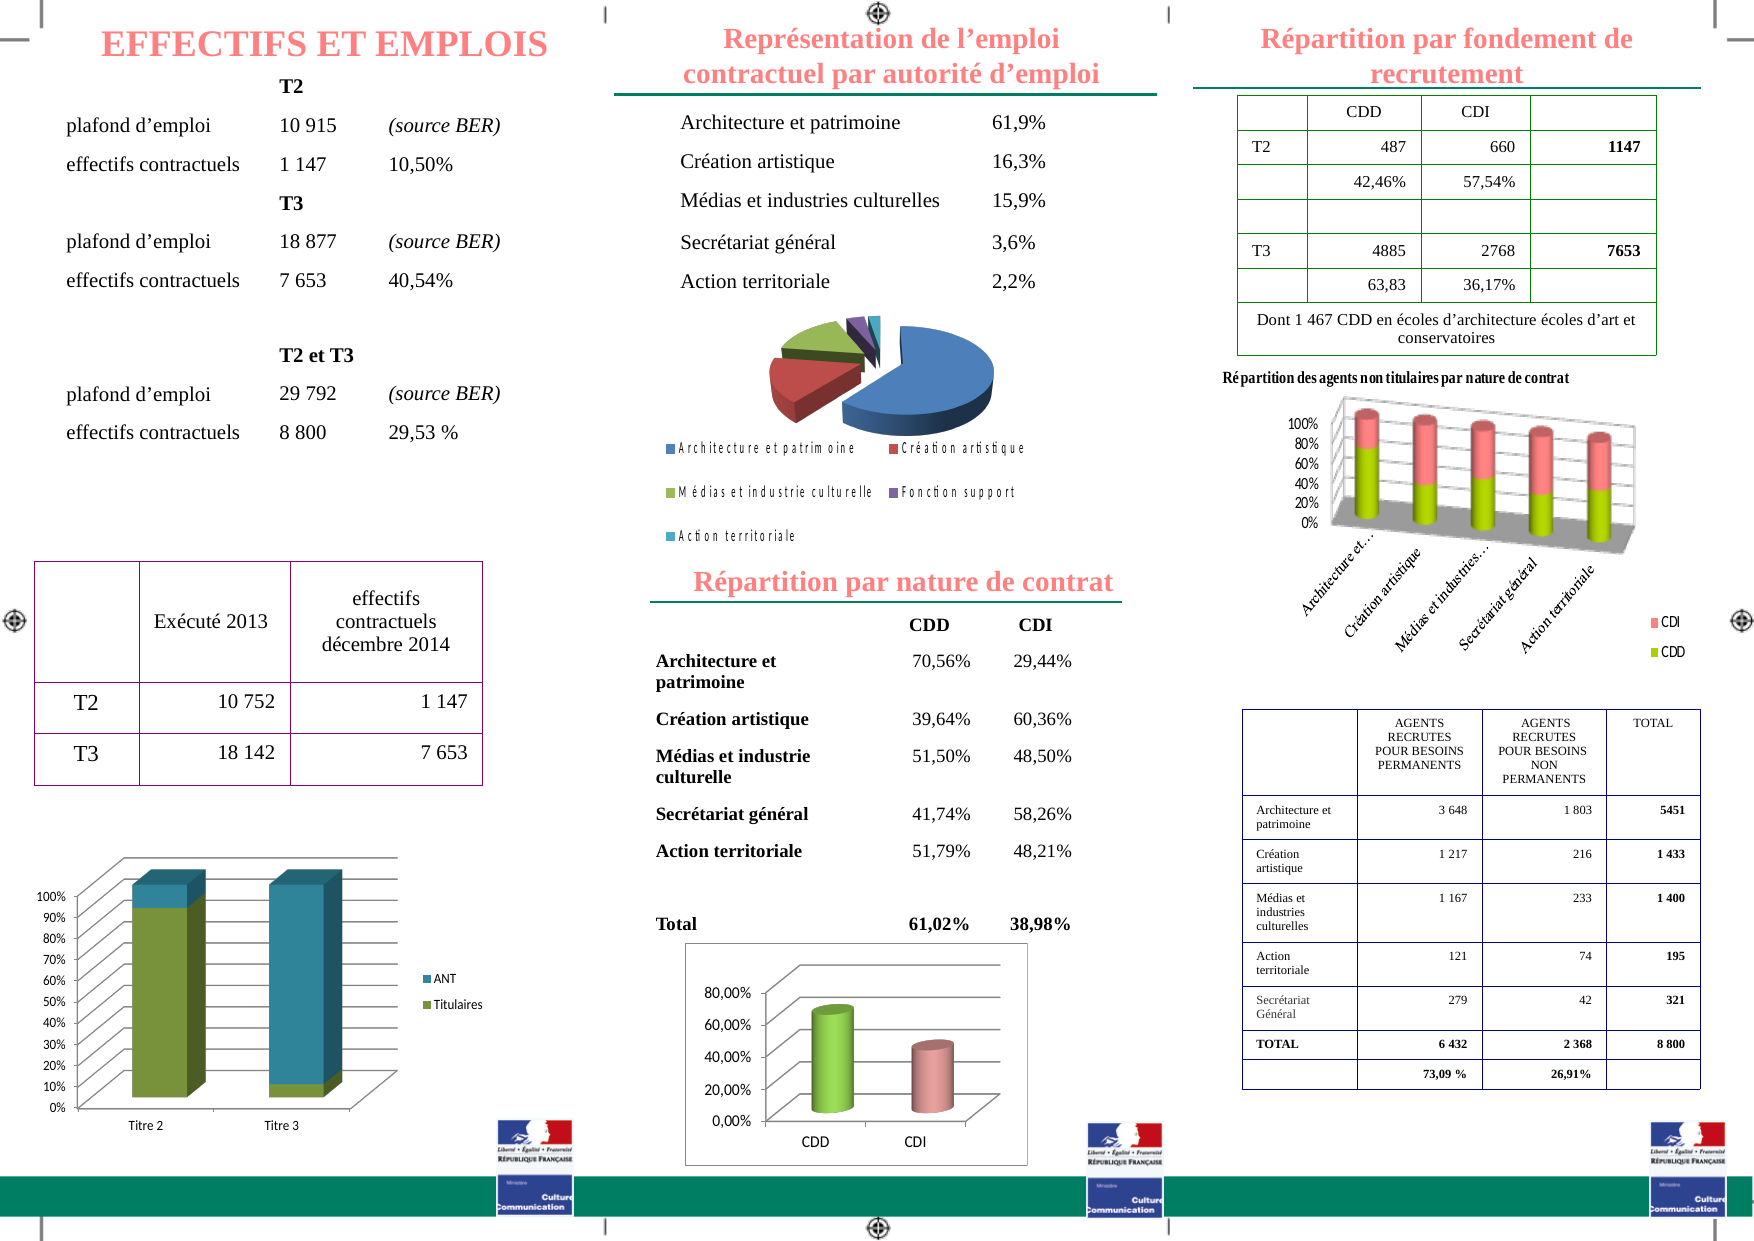

EFFECTIFS ET EMPLOIS
Représentation de l’emploi contractuel par autorité d’emploi
Répartition par fondement de recrutement
| | T2 | |
| --- | --- | --- |
| plafond d’emploi | 10 915 | (source BER) |
| effectifs contractuels | 1 147 | 10,50% |
| | T3 | |
| plafond d’emploi | 18 877 | (source BER) |
| effectifs contractuels | 7 653 | 40,54% |
| | | |
| | T2 et T3 | |
| plafond d’emploi | 29 792 | (source BER) |
| effectifs contractuels | 8 800 | 29,53 % |
| | CDD | CDI | |
| --- | --- | --- | --- |
| T2 | 487 | 660 | 1147 |
| | 42,46% | 57,54% | |
| | | | |
| T3 | 4885 | 2768 | 7653 |
| | 63,83 | 36,17% | |
| Dont 1 467 CDD en écoles d’architecture écoles d’art et conservatoires | | | |
| Architecture et patrimoine | 61,9% |
| --- | --- |
| Création artistique | 16,3% |
| Médias et industries culturelles | 15,9% |
| Secrétariat général | 3,6% |
| Action territoriale | 2,2% |
Répartition par nature de contrat
| | Exécuté 2013 | effectifs contractuels décembre 2014 |
| --- | --- | --- |
| T2 | 10 752 | 1 147 |
| T3 | 18 142 | 7 653 |
| | CDD | CDI |
| --- | --- | --- |
| Architecture et patrimoine | 70,56% | 29,44% |
| Création artistique | 39,64% | 60,36% |
| Médias et industrie culturelle | 51,50% | 48,50% |
| Secrétariat général | 41,74% | 58,26% |
| Action territoriale | 51,79% | 48,21% |
| | | |
| Total | 61,02% | 38,98% |
| | AGENTS RECRUTES POUR BESOINS PERMANENTS | AGENTS RECRUTES POUR BESOINS NON PERMANENTS | TOTAL |
| --- | --- | --- | --- |
| Architecture et patrimoine | 3 648 | 1 803 | 5451 |
| Création artistique | 1 217 | 216 | 1 433 |
| Médias et industries culturelles | 1 167 | 233 | 1 400 |
| Action territoriale | 121 | 74 | 195 |
| Secrétariat Général | 279 | 42 | 321 |
| TOTAL | 6 432 | 2 368 | 8 800 |
| | 73,09 % | 26,91% | |